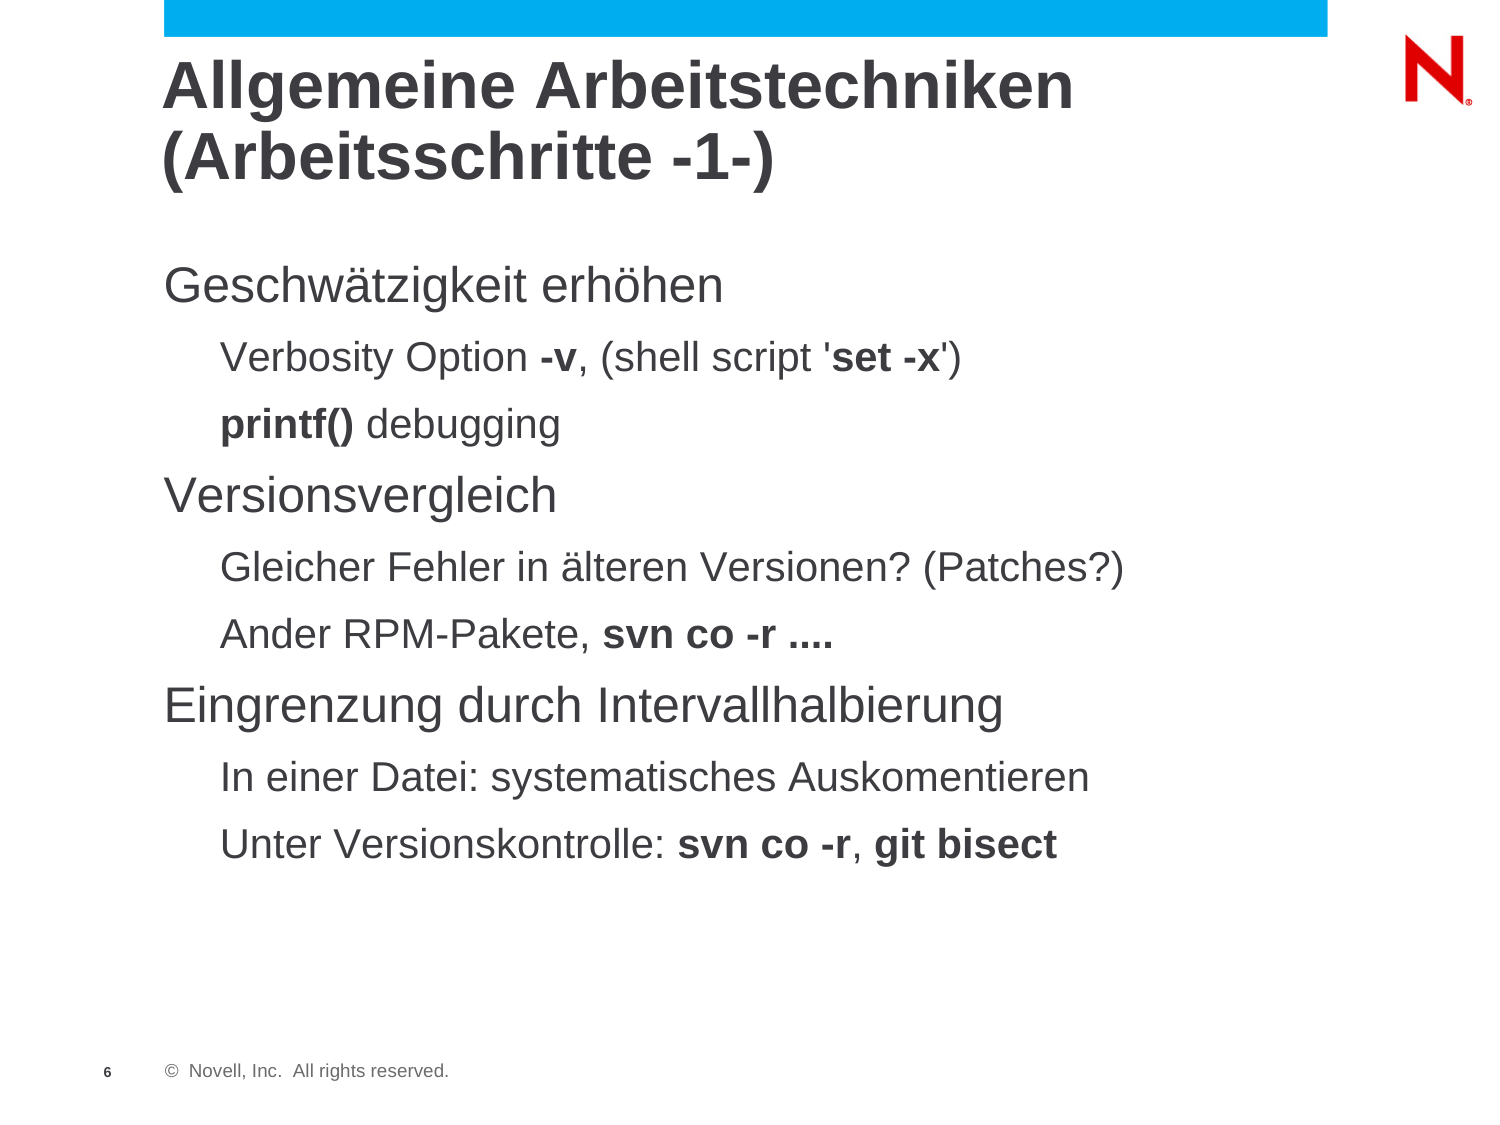

# Allgemeine Arbeitstechniken (Arbeitsschritte -1-)
Geschwätzigkeit erhöhen
Verbosity Option -v, (shell script 'set -x')
printf() debugging
Versionsvergleich
Gleicher Fehler in älteren Versionen? (Patches?)
Ander RPM-Pakete, svn co -r ....
Eingrenzung durch Intervallhalbierung
In einer Datei: systematisches Auskomentieren
Unter Versionskontrolle: svn co -r, git bisect